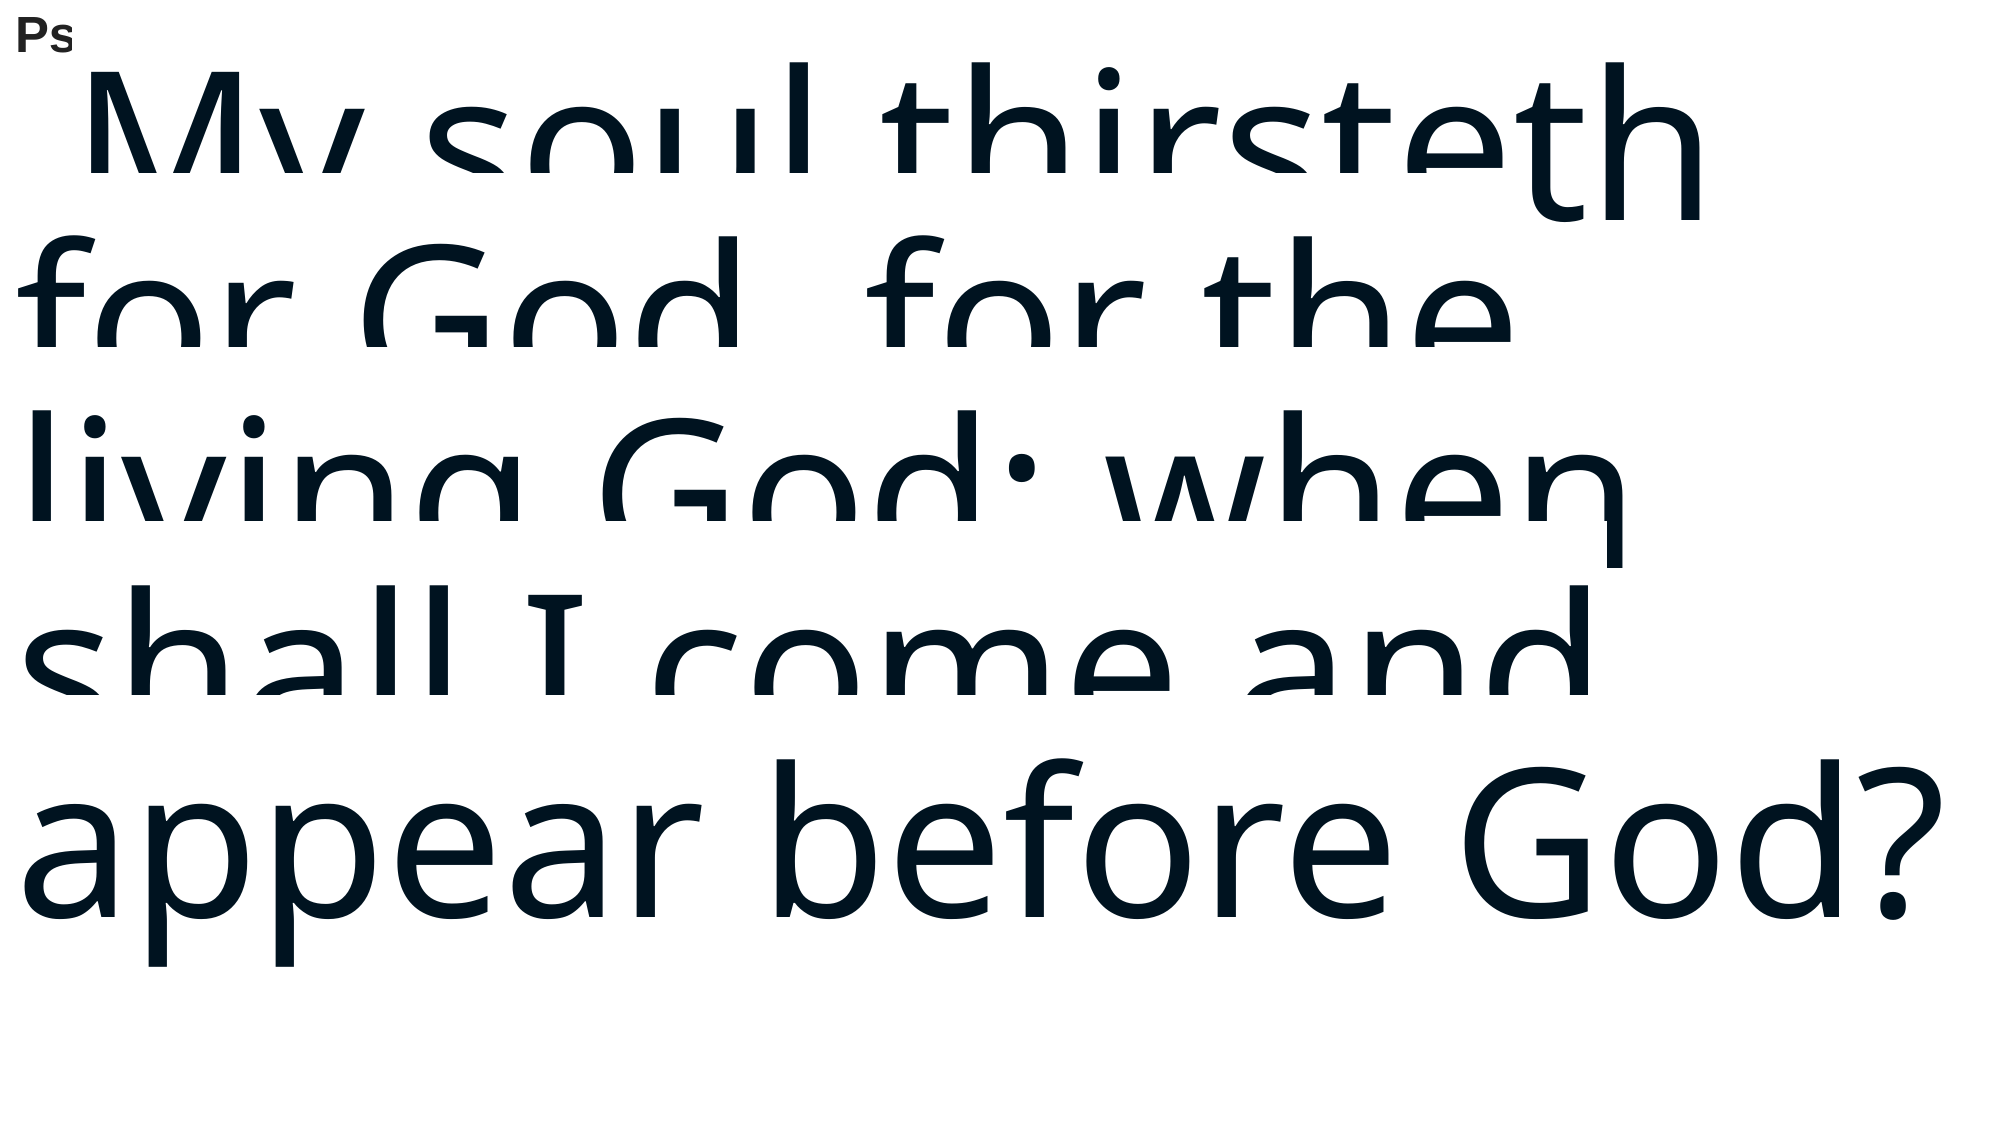

#
Psa. 42:1 & 2
2 My soul thirsteth for God, for the living God: when shall I come and appear before God?